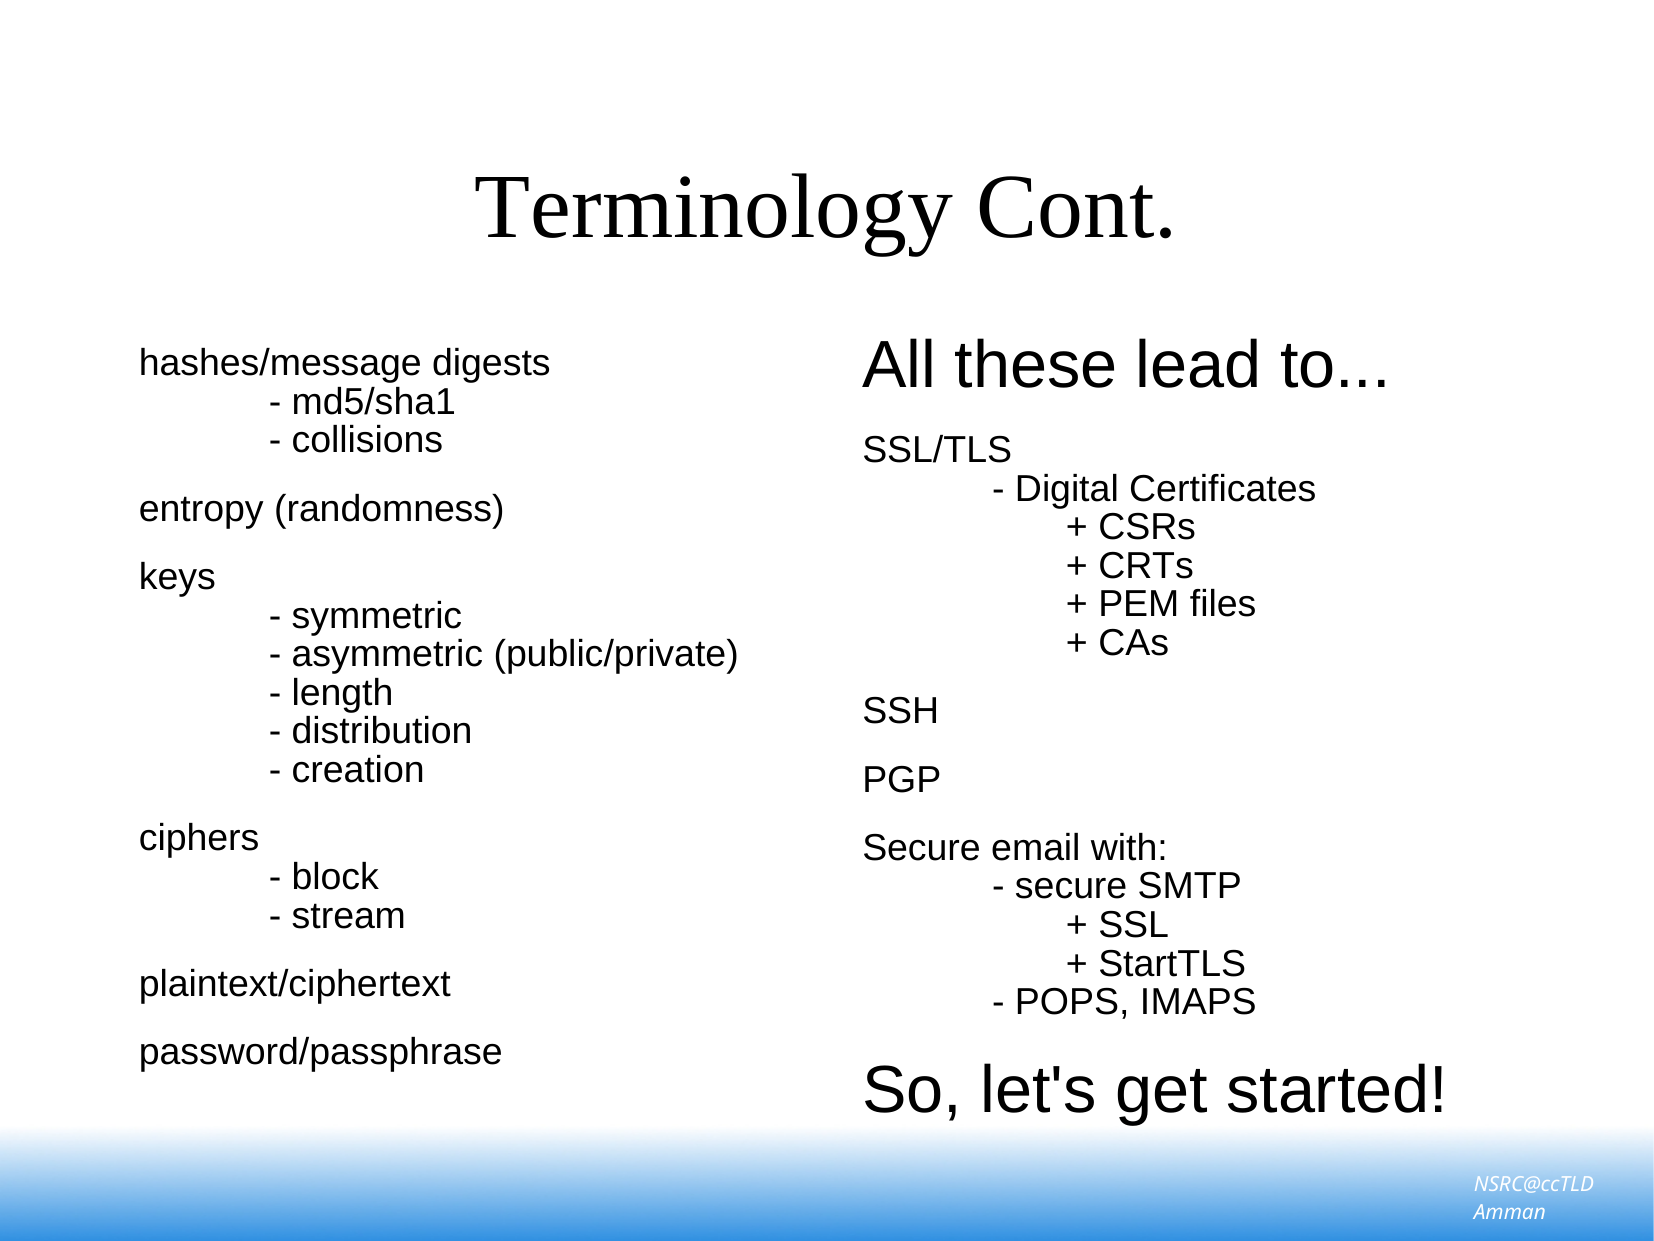

# Terminology Cont.
All these lead to...
SSL/TLS
		- Digital Certificates
			+ CSRs
			+ CRTs
			+ PEM files
			+ CAs
SSH
PGP
Secure email with:
		- secure SMTP
			+ SSL
			+ StartTLS
		- POPS, IMAPS
So, let's get started!
hashes/message digests
		- md5/sha1
		- collisions
entropy (randomness)
keys
		- symmetric
		- asymmetric (public/private)
		- length
		- distribution
		- creation
ciphers
		- block
		- stream
plaintext/ciphertext
password/passphrase